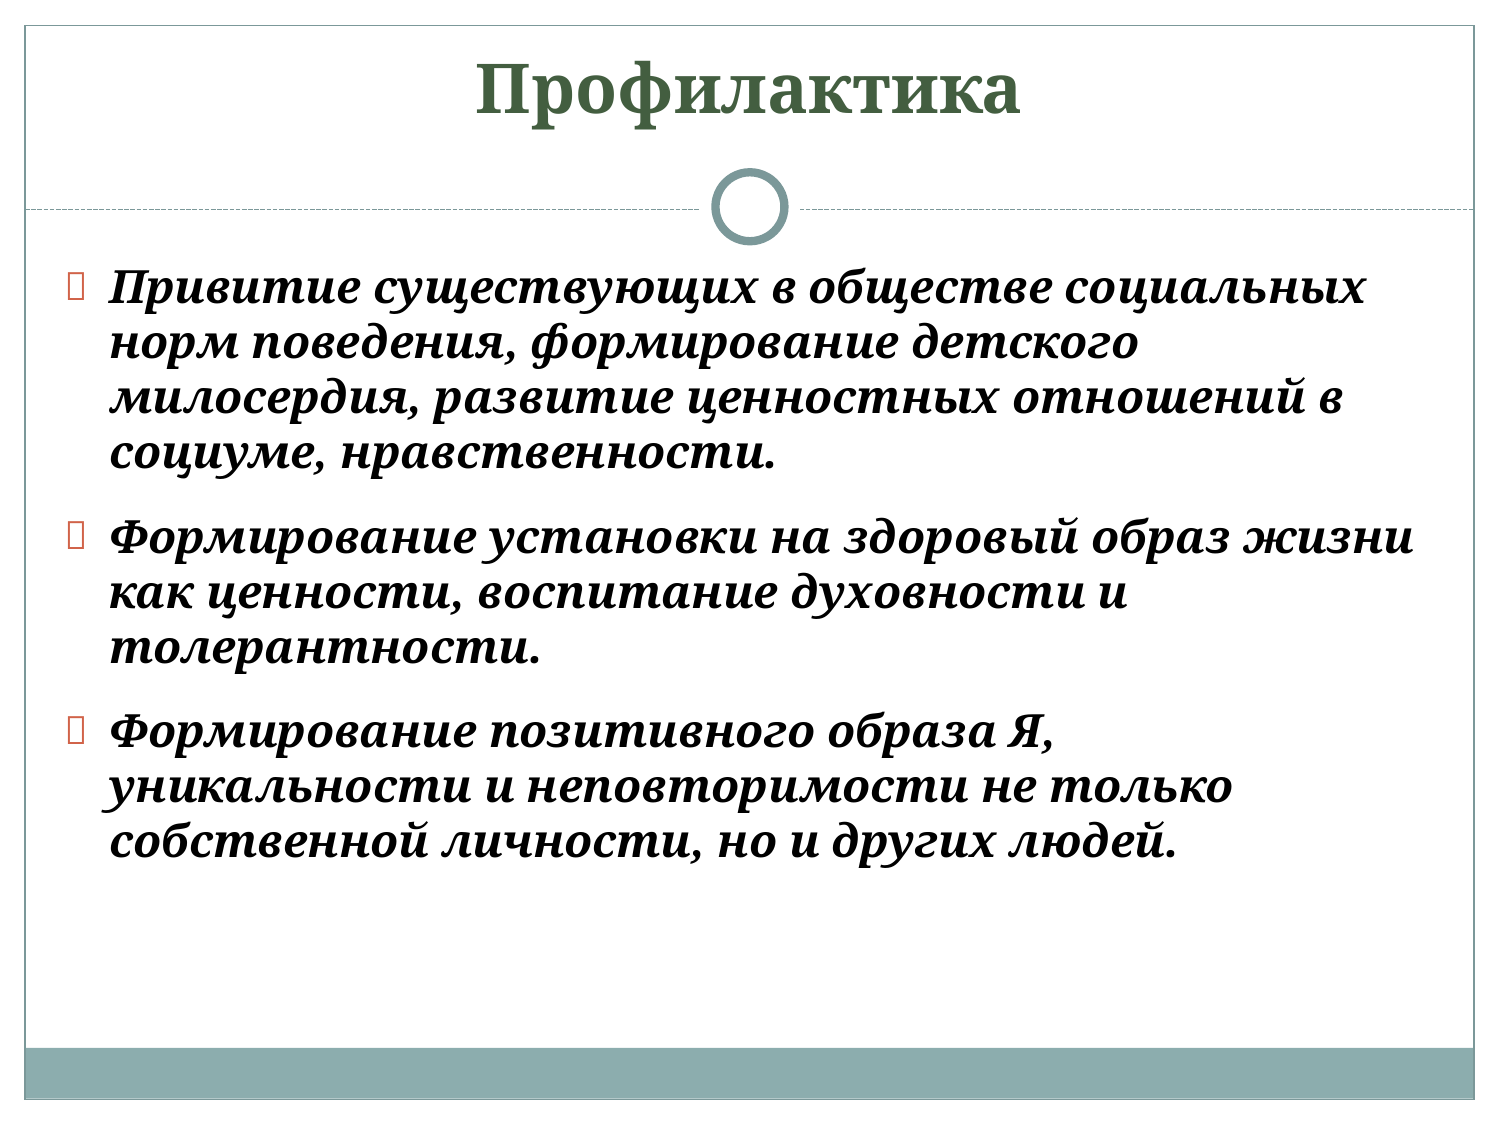

# Профилактика
Привитие существующих в обществе социальных норм поведения, формирование детского милосердия, развитие ценностных отношений в социуме, нравственности.
Формирование установки на здоровый образ жизни как ценности, воспитание духовности и толерантности.
Формирование позитивного образа Я, уникальности и неповторимости не только собственной личности, но и других людей.